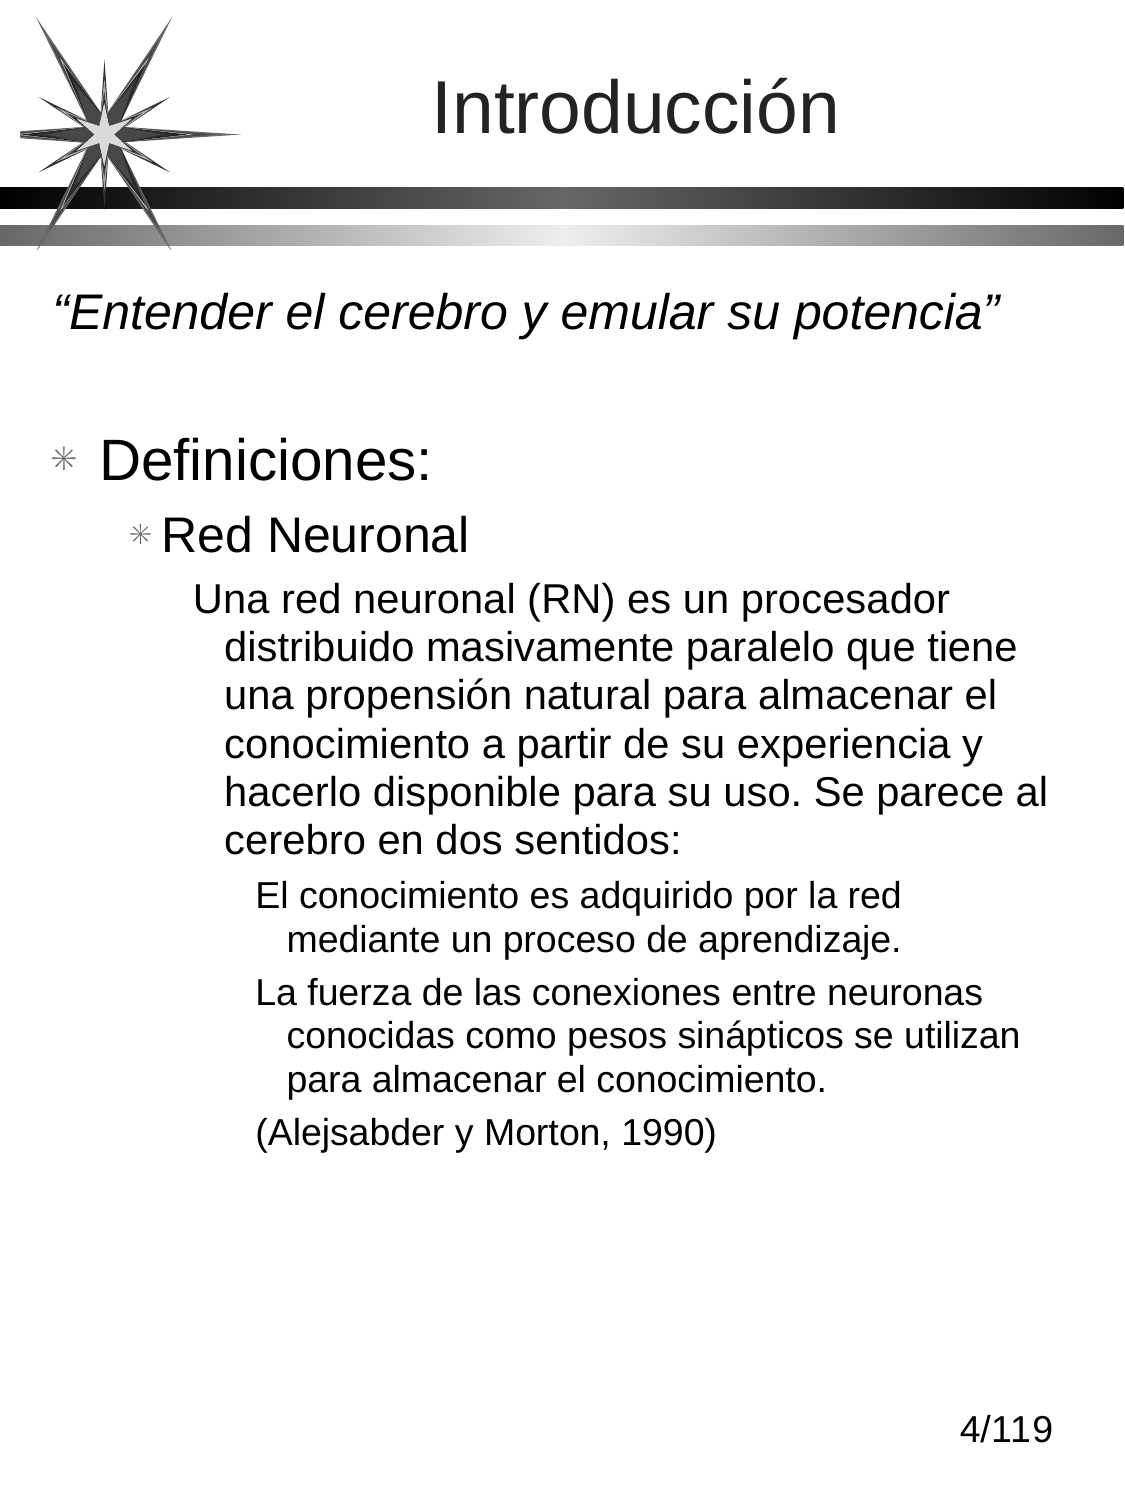

# Introducción
“Entender el cerebro y emular su potencia”
Definiciones:
Red Neuronal
Una red neuronal (RN) es un procesador distribuido masivamente paralelo que tiene una propensión natural para almacenar el conocimiento a partir de su experiencia y hacerlo disponible para su uso. Se parece al cerebro en dos sentidos:
El conocimiento es adquirido por la red mediante un proceso de aprendizaje.
La fuerza de las conexiones entre neuronas conocidas como pesos sinápticos se utilizan para almacenar el conocimiento.
(Alejsabder y Morton, 1990)